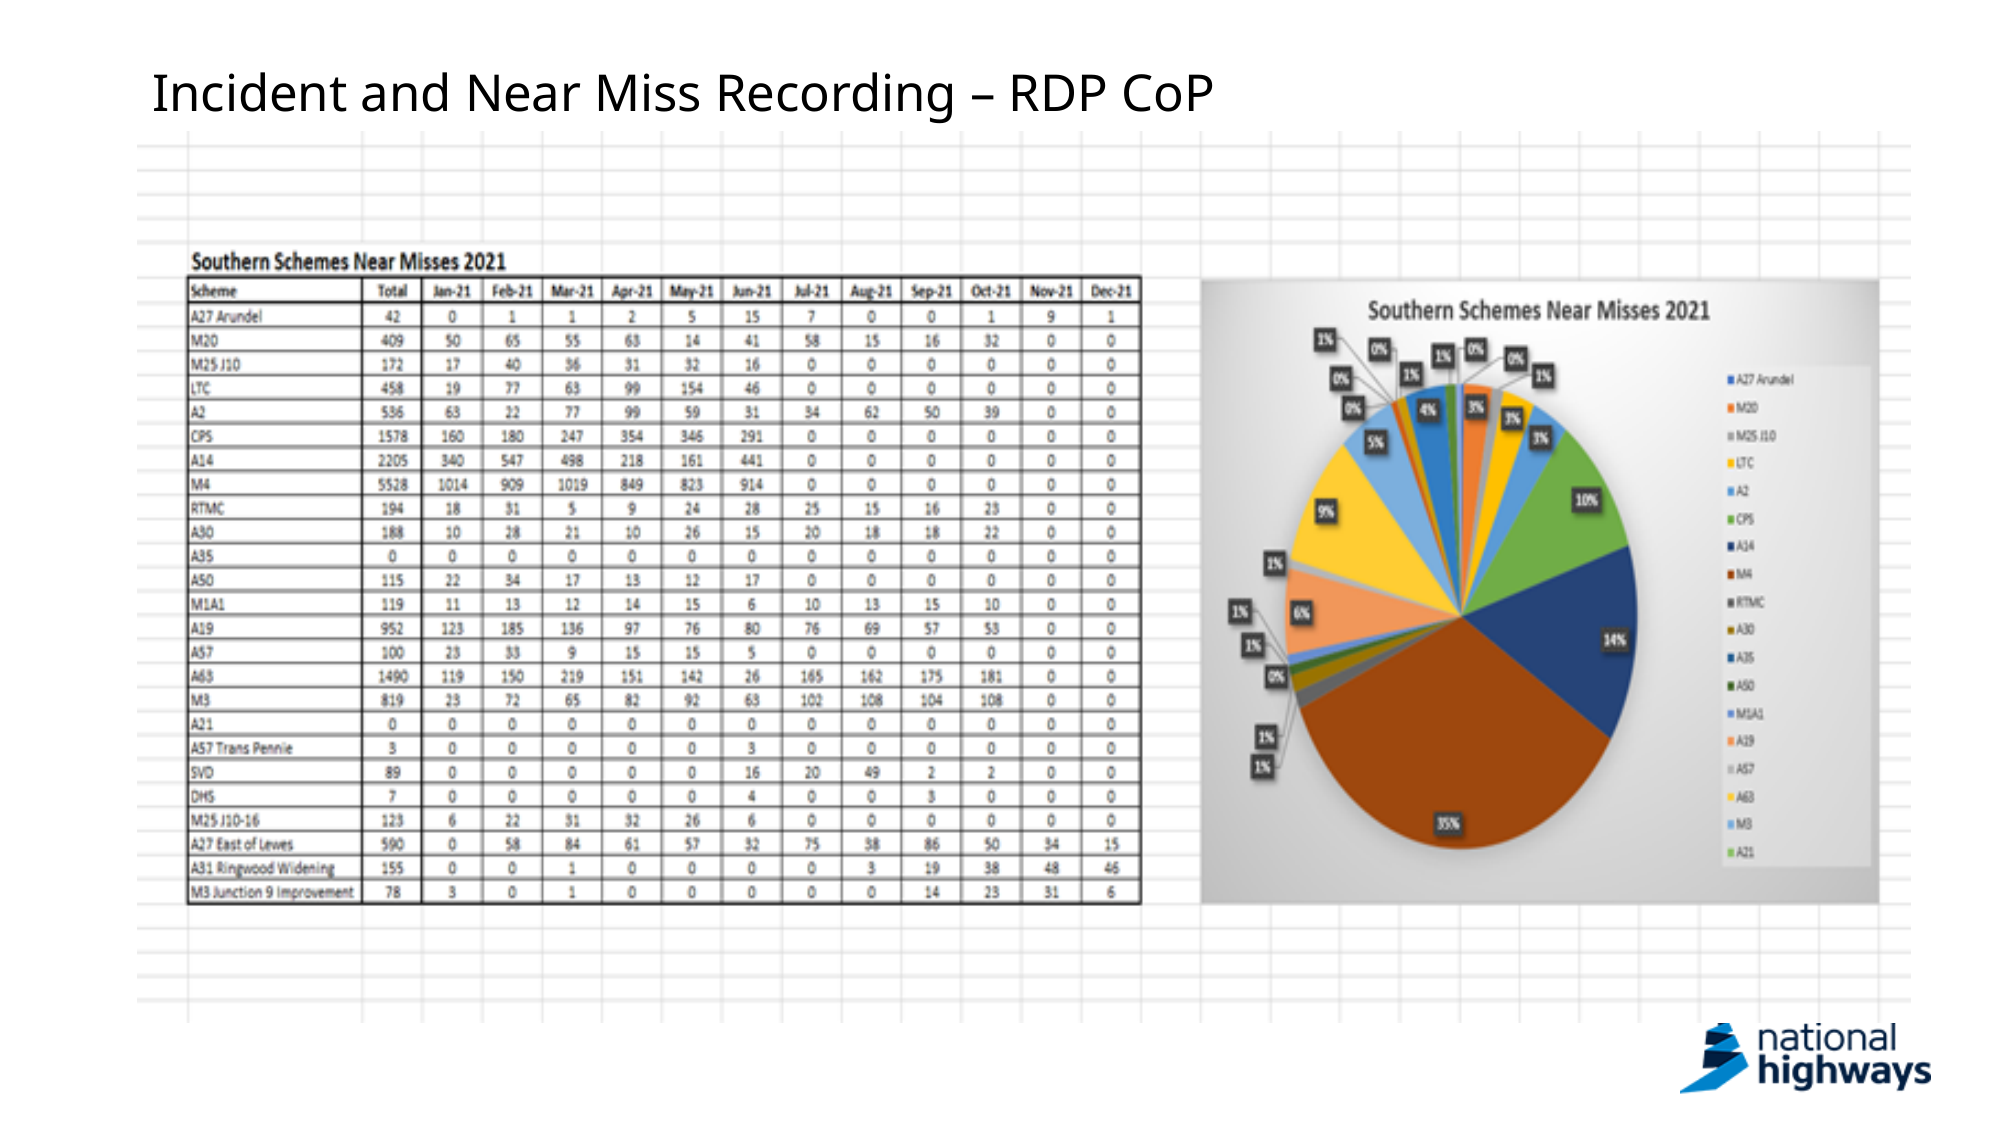

# Incident and Near Miss Recording – RDP CoP